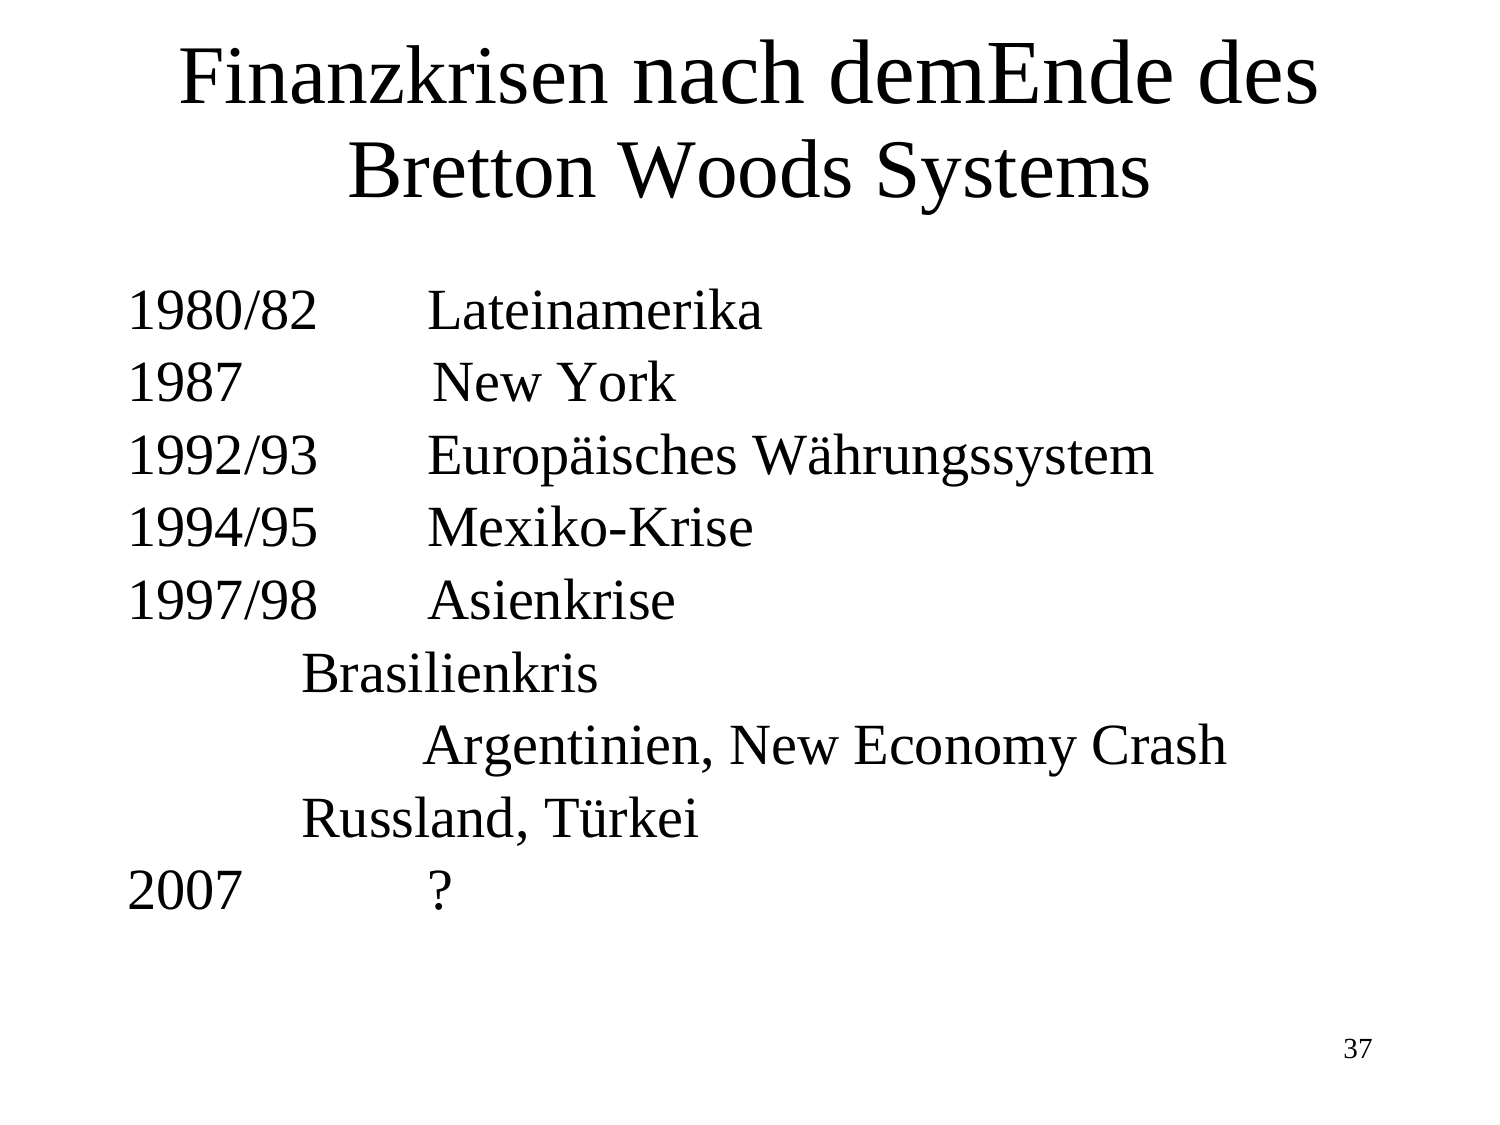

# Finanzkrisen nach demEnde des Bretton Woods Systems
1980/82	Lateinamerika
1987 New York
1992/93	Europäisches Währungssystem
1994/95	Mexiko-Krise
1997/98	Asienkrise
 Brasilienkris
 	 Argentinien, New Economy Crash
 Russland, Türkei
2007		?
37